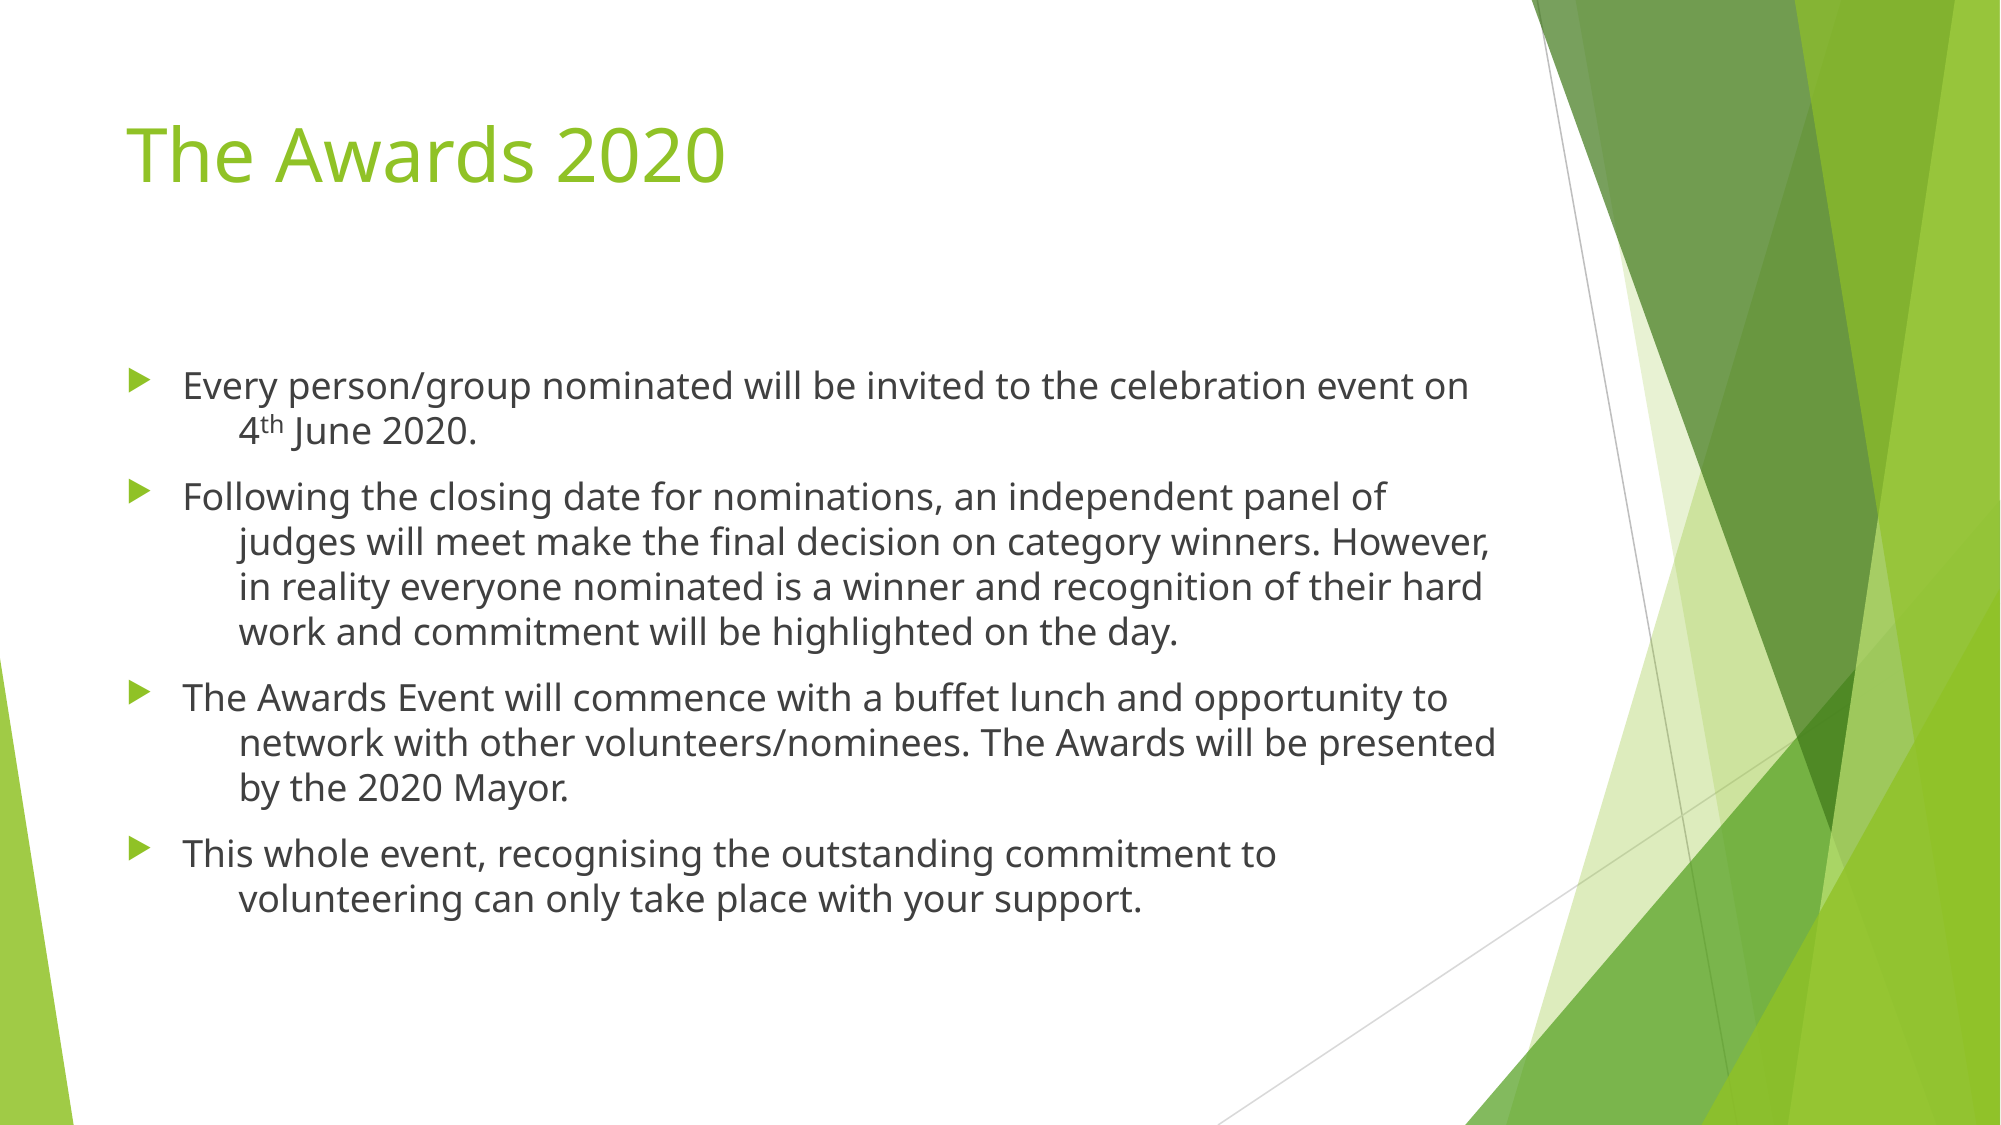

# The Awards 2020
Every person/group nominated will be invited to the celebration event on 4th June 2020.
Following the closing date for nominations, an independent panel of judges will meet make the final decision on category winners. However, in reality everyone nominated is a winner and recognition of their hard work and commitment will be highlighted on the day.
The Awards Event will commence with a buffet lunch and opportunity to network with other volunteers/nominees. The Awards will be presented by the 2020 Mayor.
This whole event, recognising the outstanding commitment to volunteering can only take place with your support.